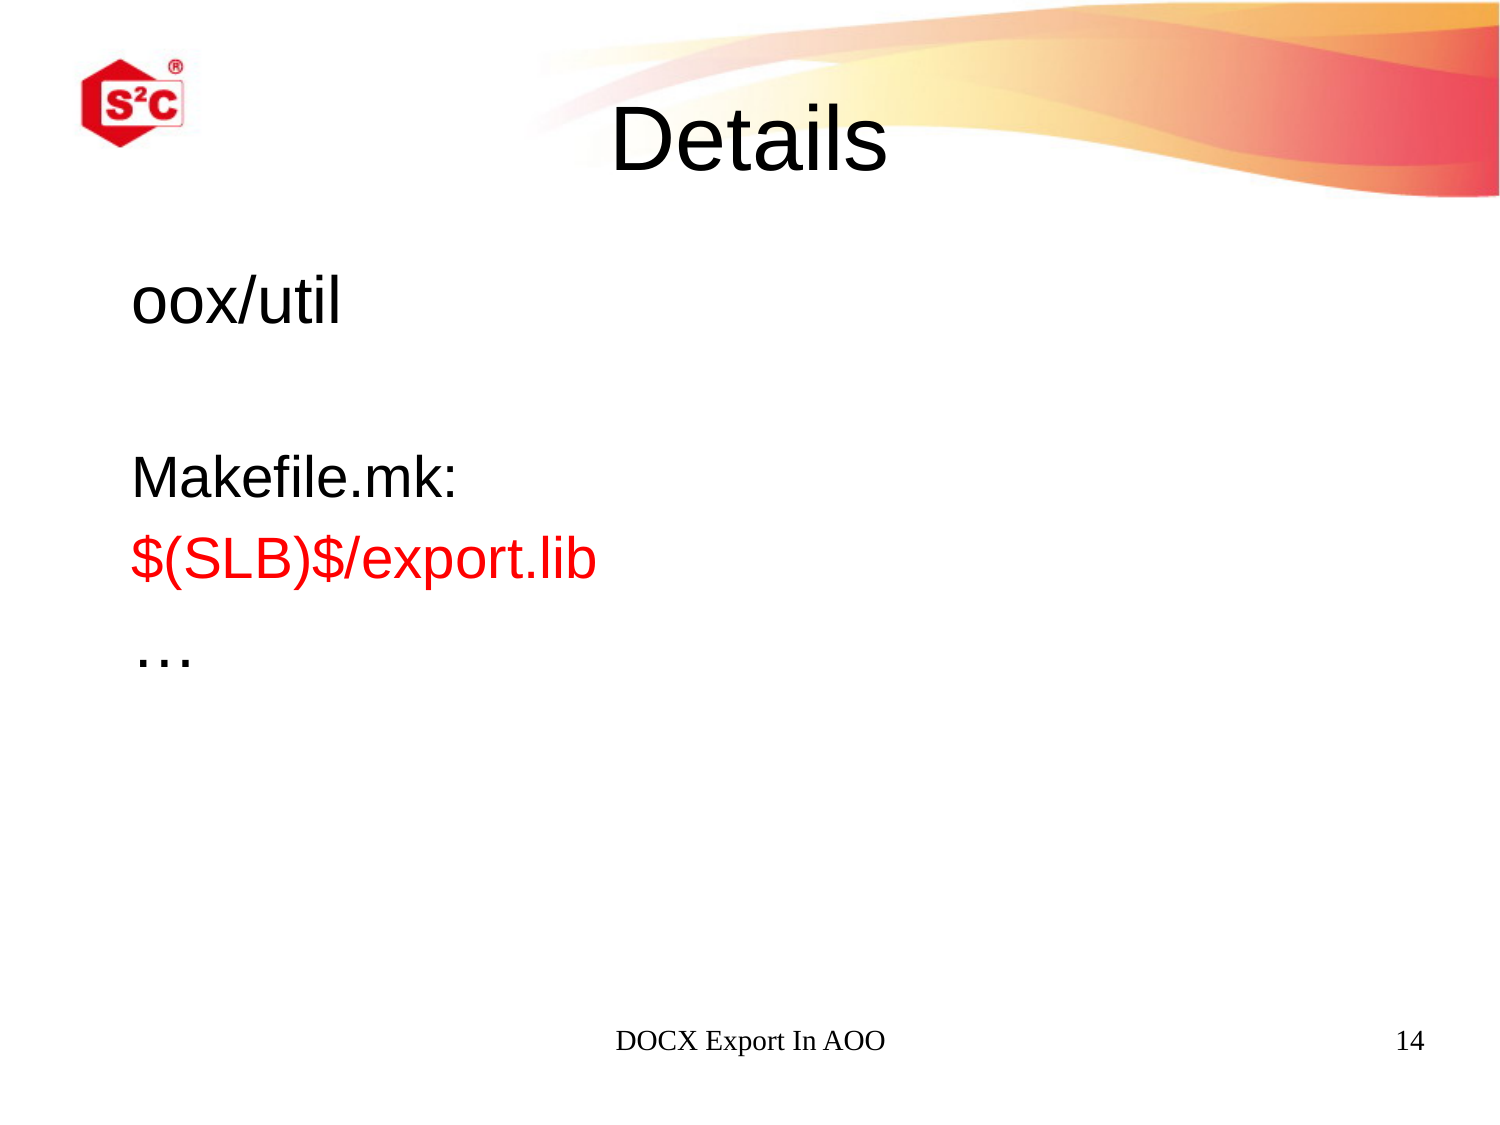

# Details
oox/util
Makefile.mk:
$(SLB)$/export.lib
…
DOCX Export In AOO
14